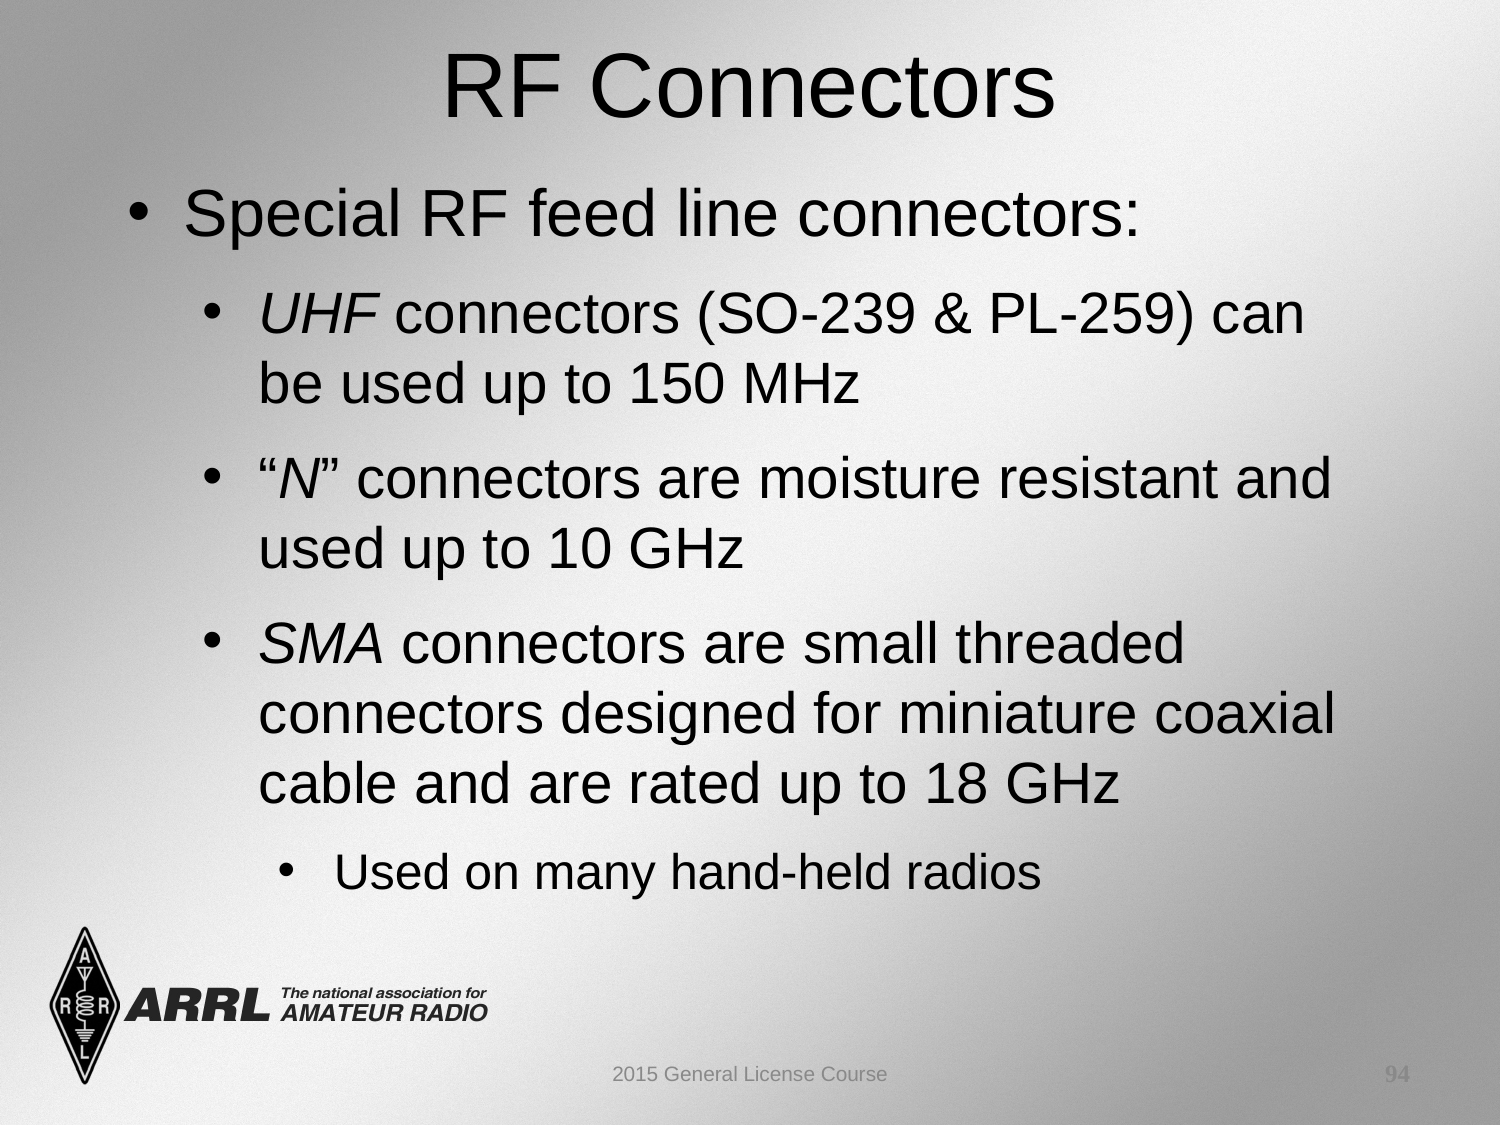

RF Connectors
Special RF feed line connectors:
UHF connectors (SO-239 & PL-259) can be used up to 150 MHz
“N” connectors are moisture resistant and used up to 10 GHz
SMA connectors are small threaded connectors designed for miniature coaxial cable and are rated up to 18 GHz
Used on many hand-held radios
2015 General License Course